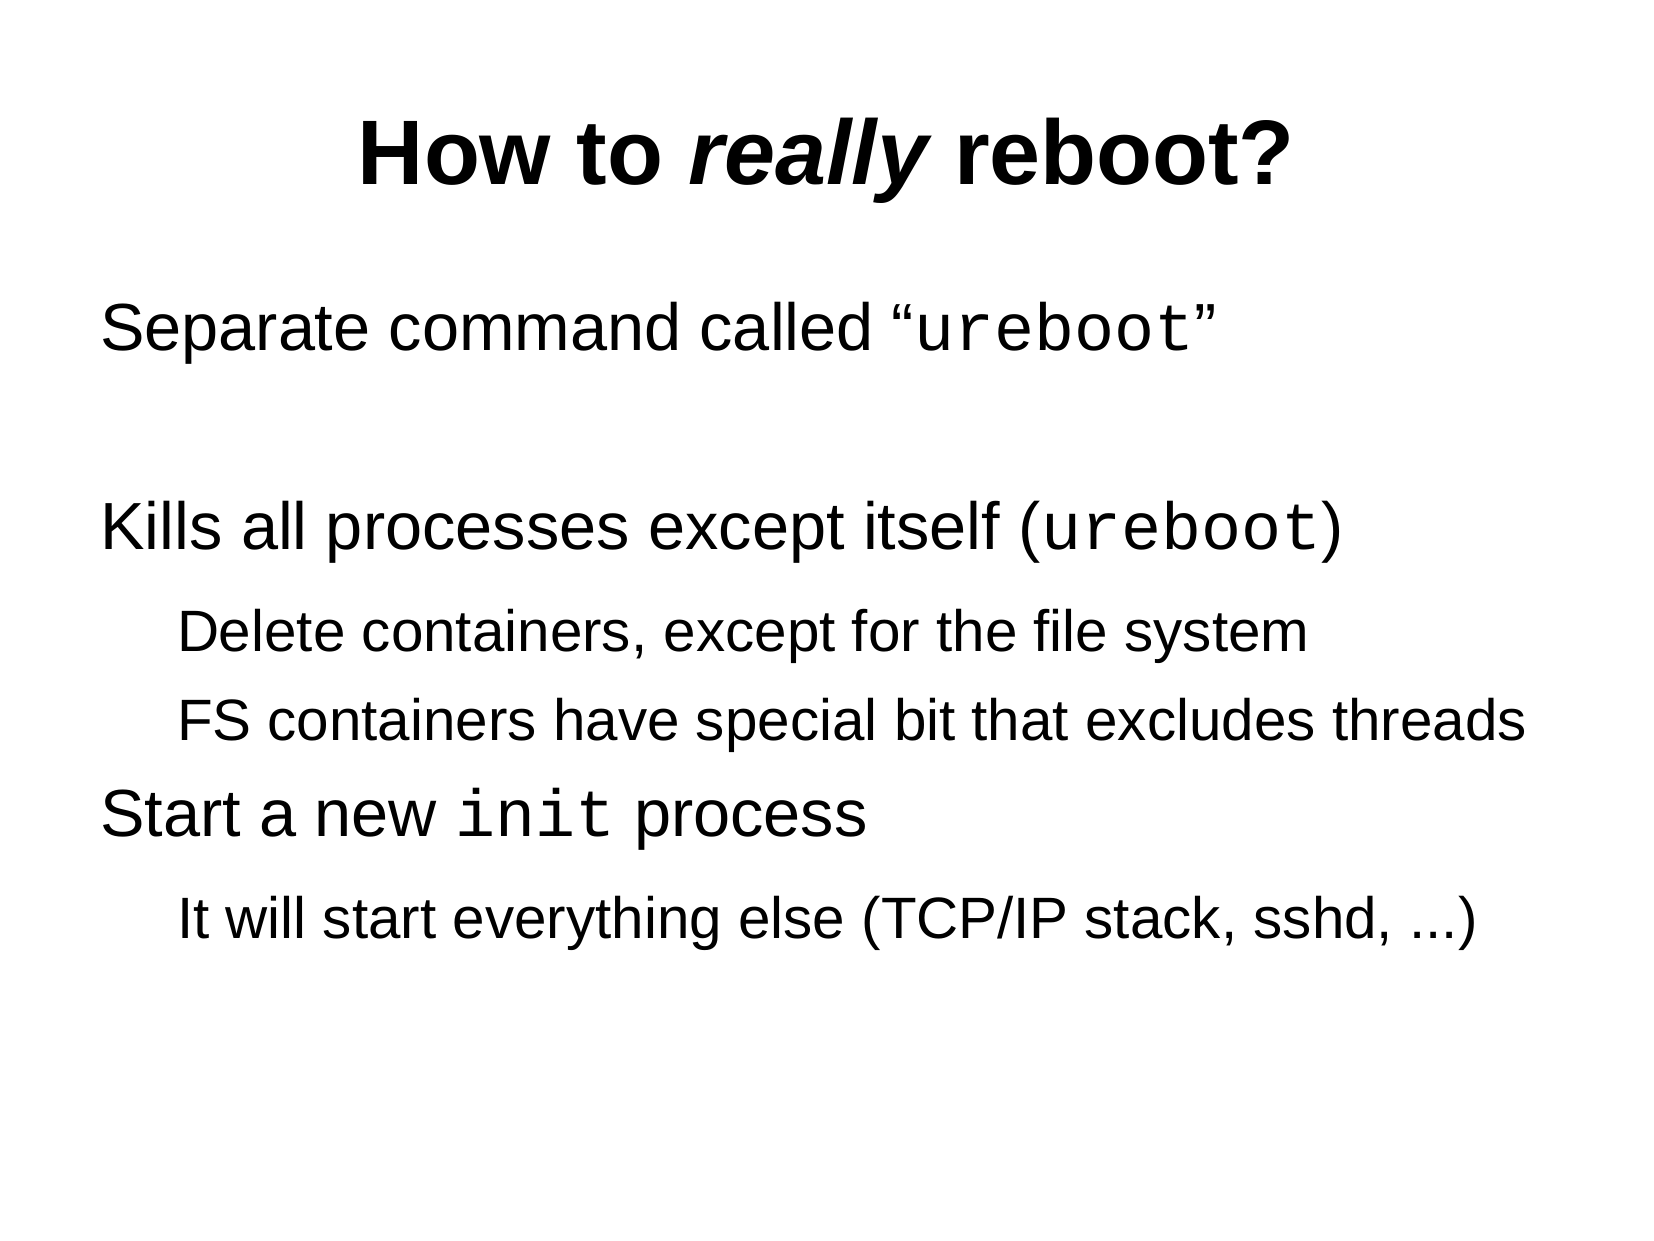

# How to really reboot?
Separate command called “ureboot”
Kills all processes except itself (ureboot)
Delete containers, except for the file system
FS containers have special bit that excludes threads
Start a new init process
It will start everything else (TCP/IP stack, sshd, ...)